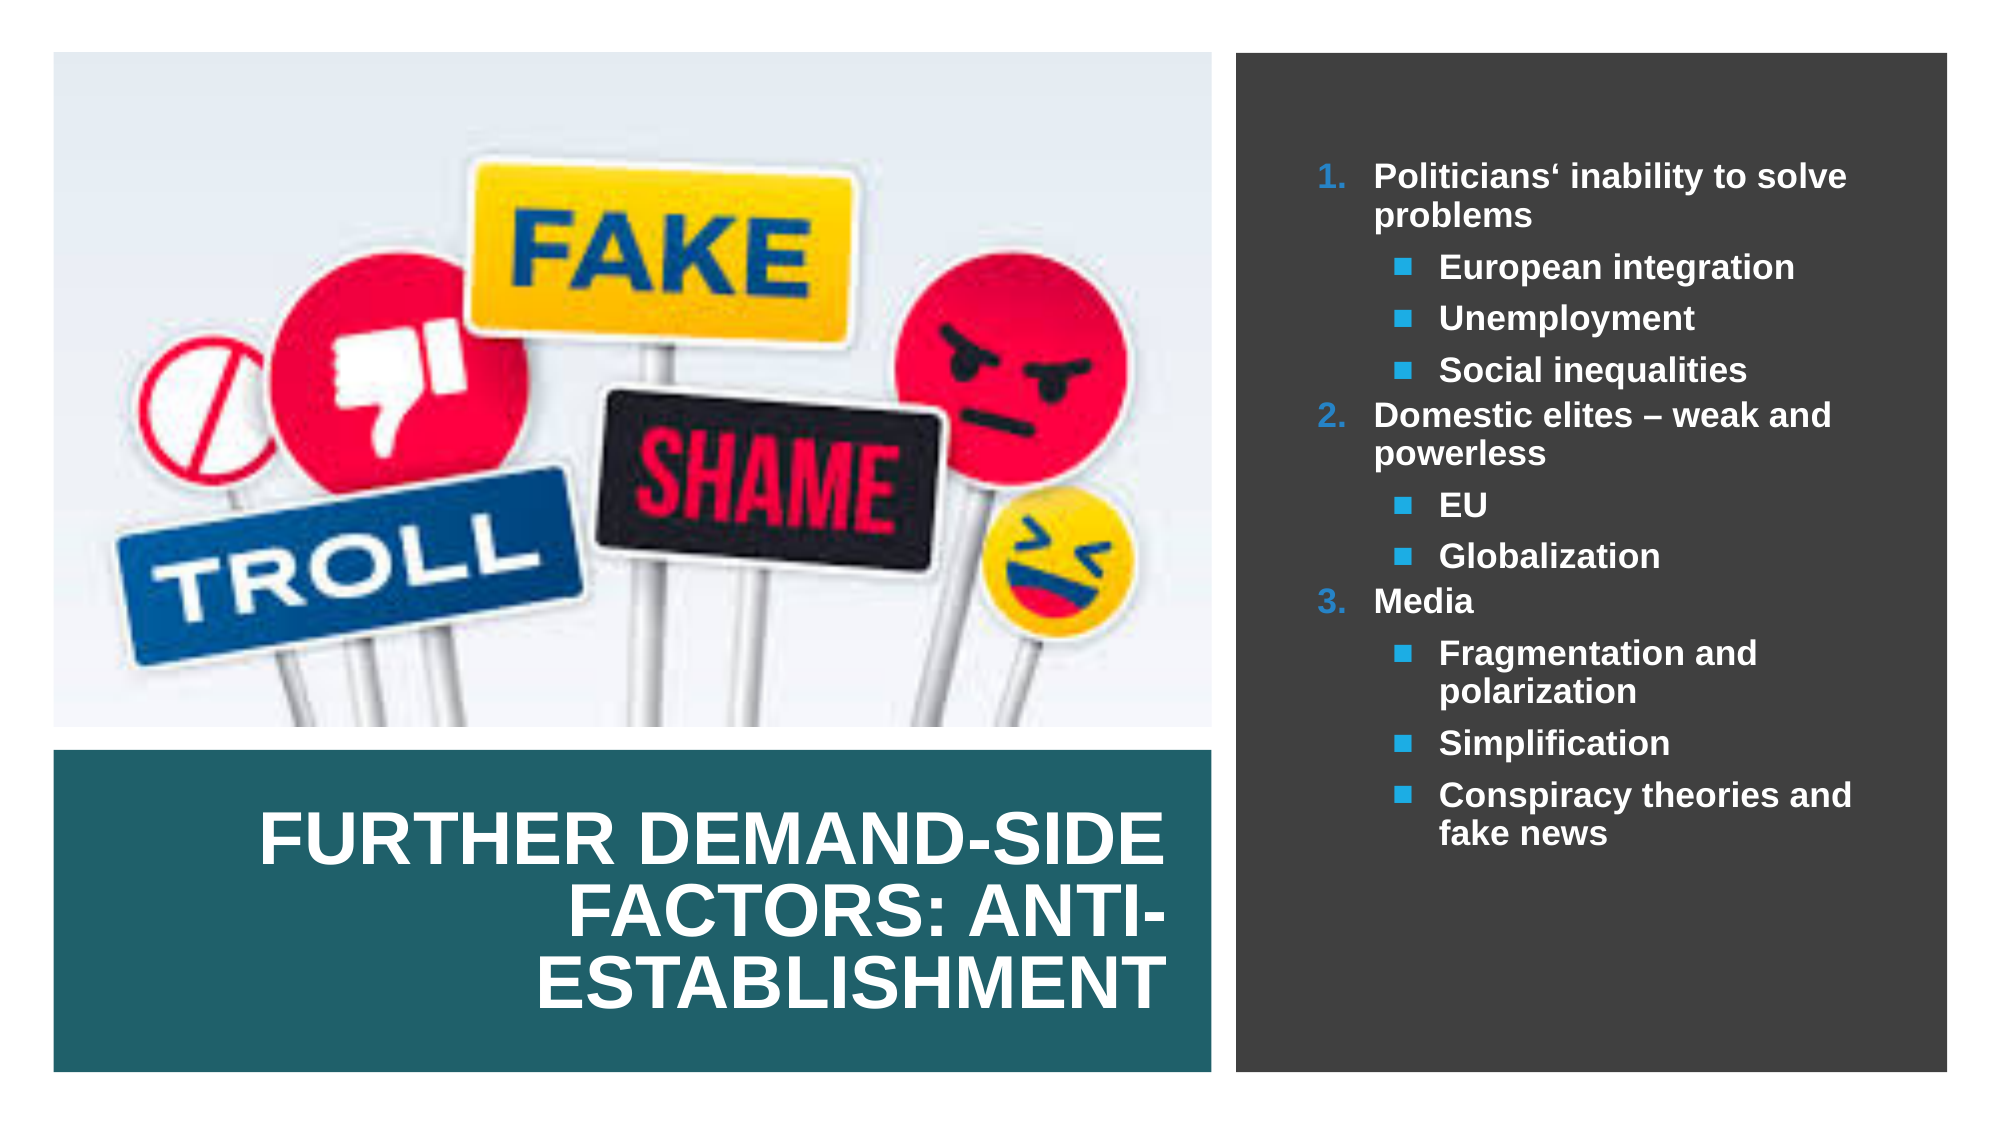

Politicians‘ inability to solve problems
European integration
Unemployment
Social inequalities
Domestic elites – weak and powerless
EU
Globalization
Media
Fragmentation and polarization
Simplification
Conspiracy theories and fake news
# FURTHER DEMAND-SIDE FACTORS: ANTI-ESTABLISHMENT